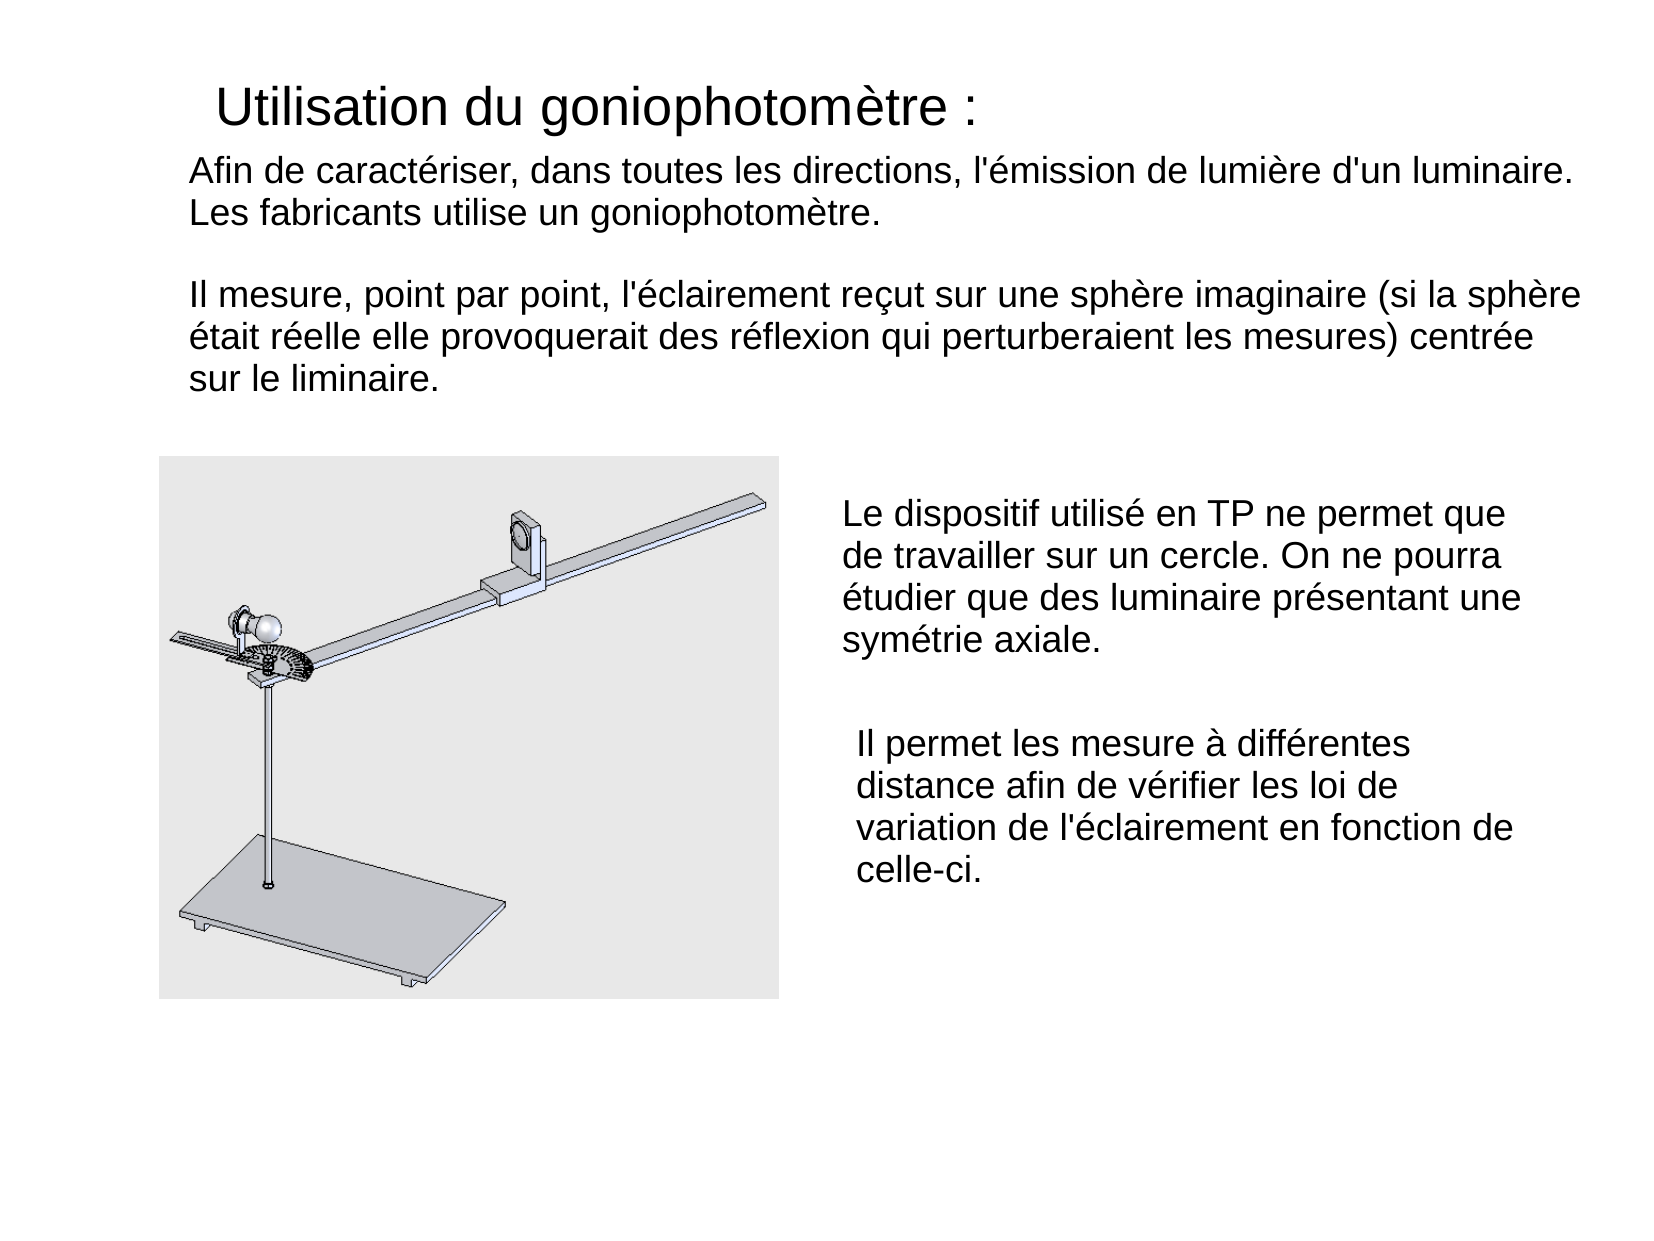

Utilisation du goniophotomètre :
Afin de caractériser, dans toutes les directions, l'émission de lumière d'un luminaire. Les fabricants utilise un goniophotomètre.
Il mesure, point par point, l'éclairement reçut sur une sphère imaginaire (si la sphère était réelle elle provoquerait des réflexion qui perturberaient les mesures) centrée sur le liminaire.
Le dispositif utilisé en TP ne permet que de travailler sur un cercle. On ne pourra étudier que des luminaire présentant une symétrie axiale.
Il permet les mesure à différentes distance afin de vérifier les loi de variation de l'éclairement en fonction de celle-ci.